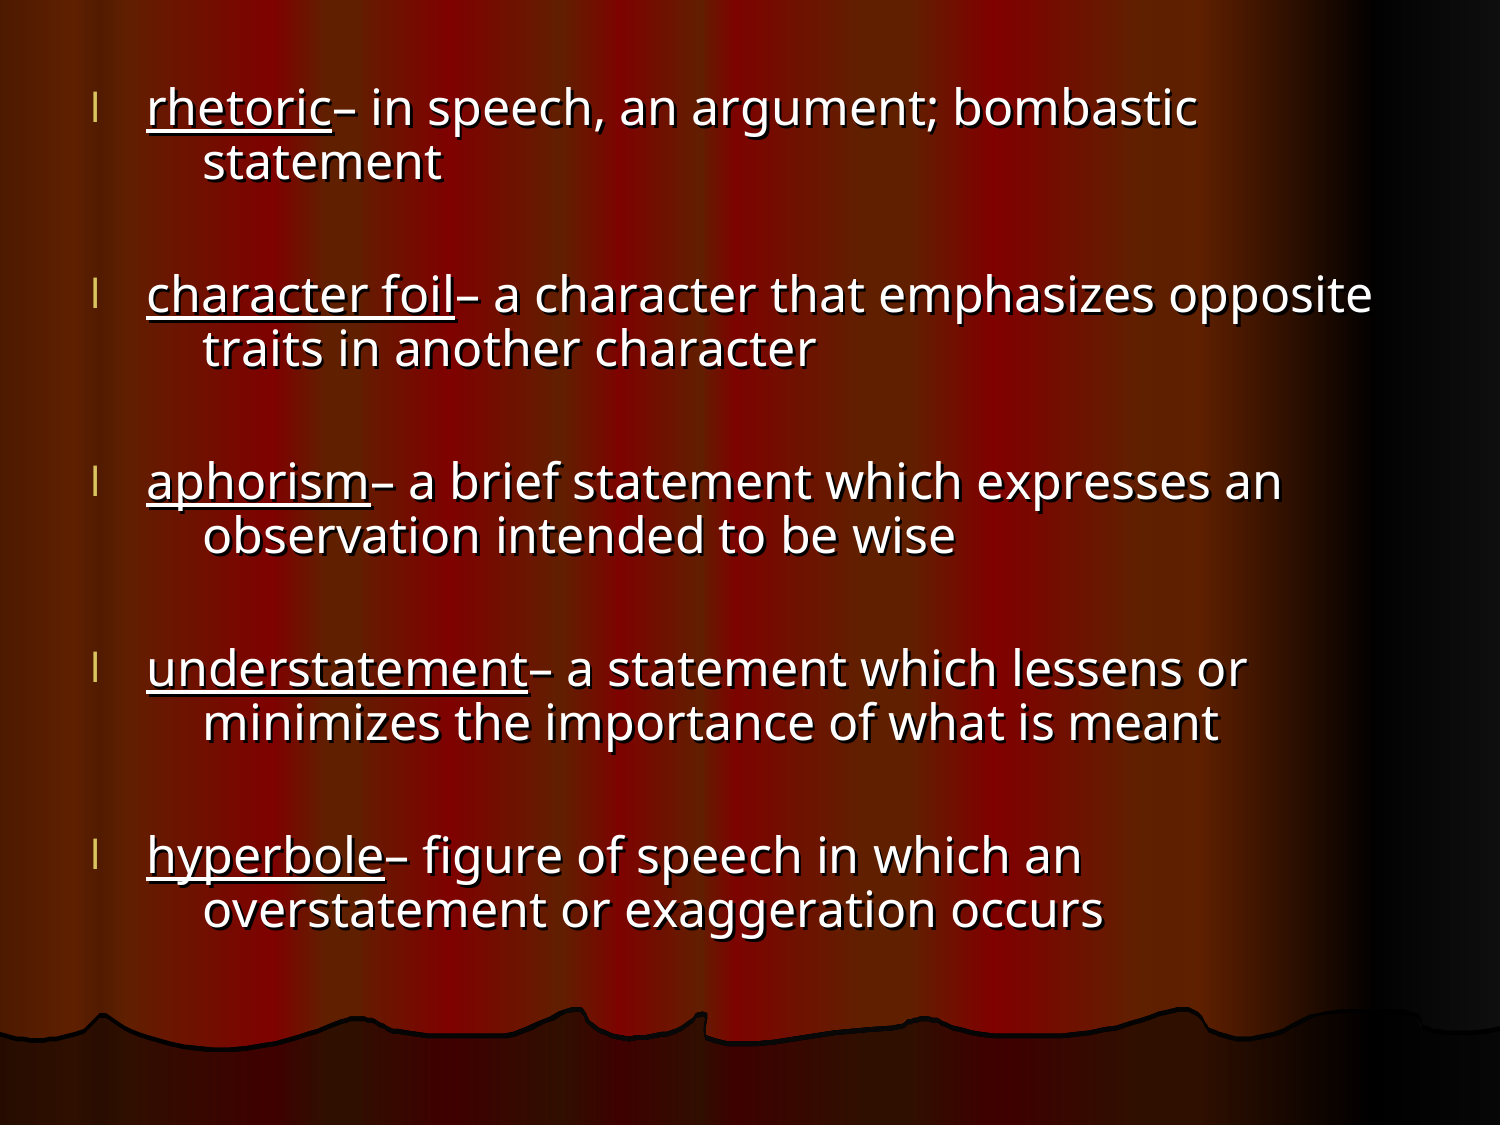

# rhetoric– in speech, an argument; bombastic statement
character foil– a character that emphasizes opposite traits in another character
aphorism– a brief statement which expresses an observation intended to be wise
understatement– a statement which lessens or minimizes the importance of what is meant
hyperbole– figure of speech in which an overstatement or exaggeration occurs